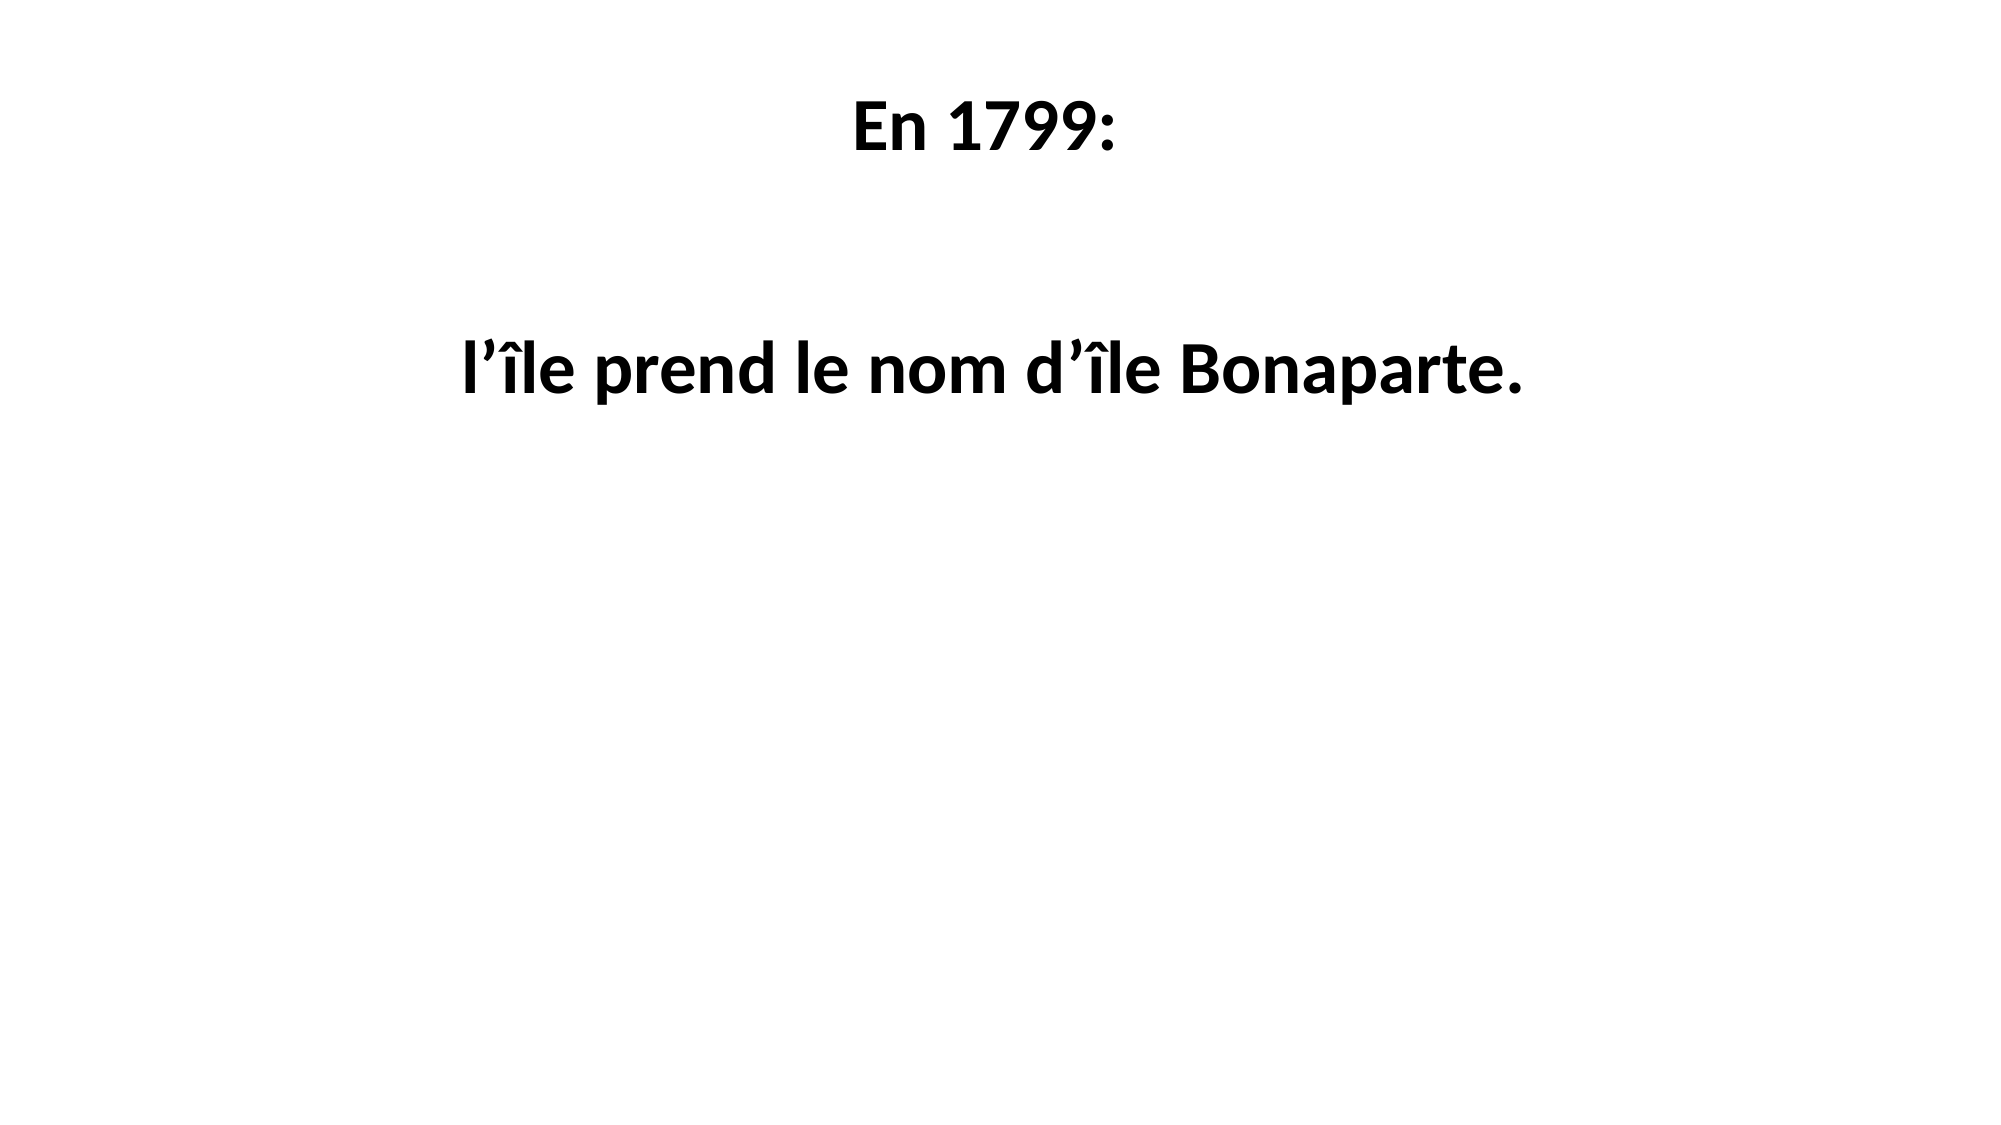

En 1799:
 l’île prend le nom d’île Bonaparte.